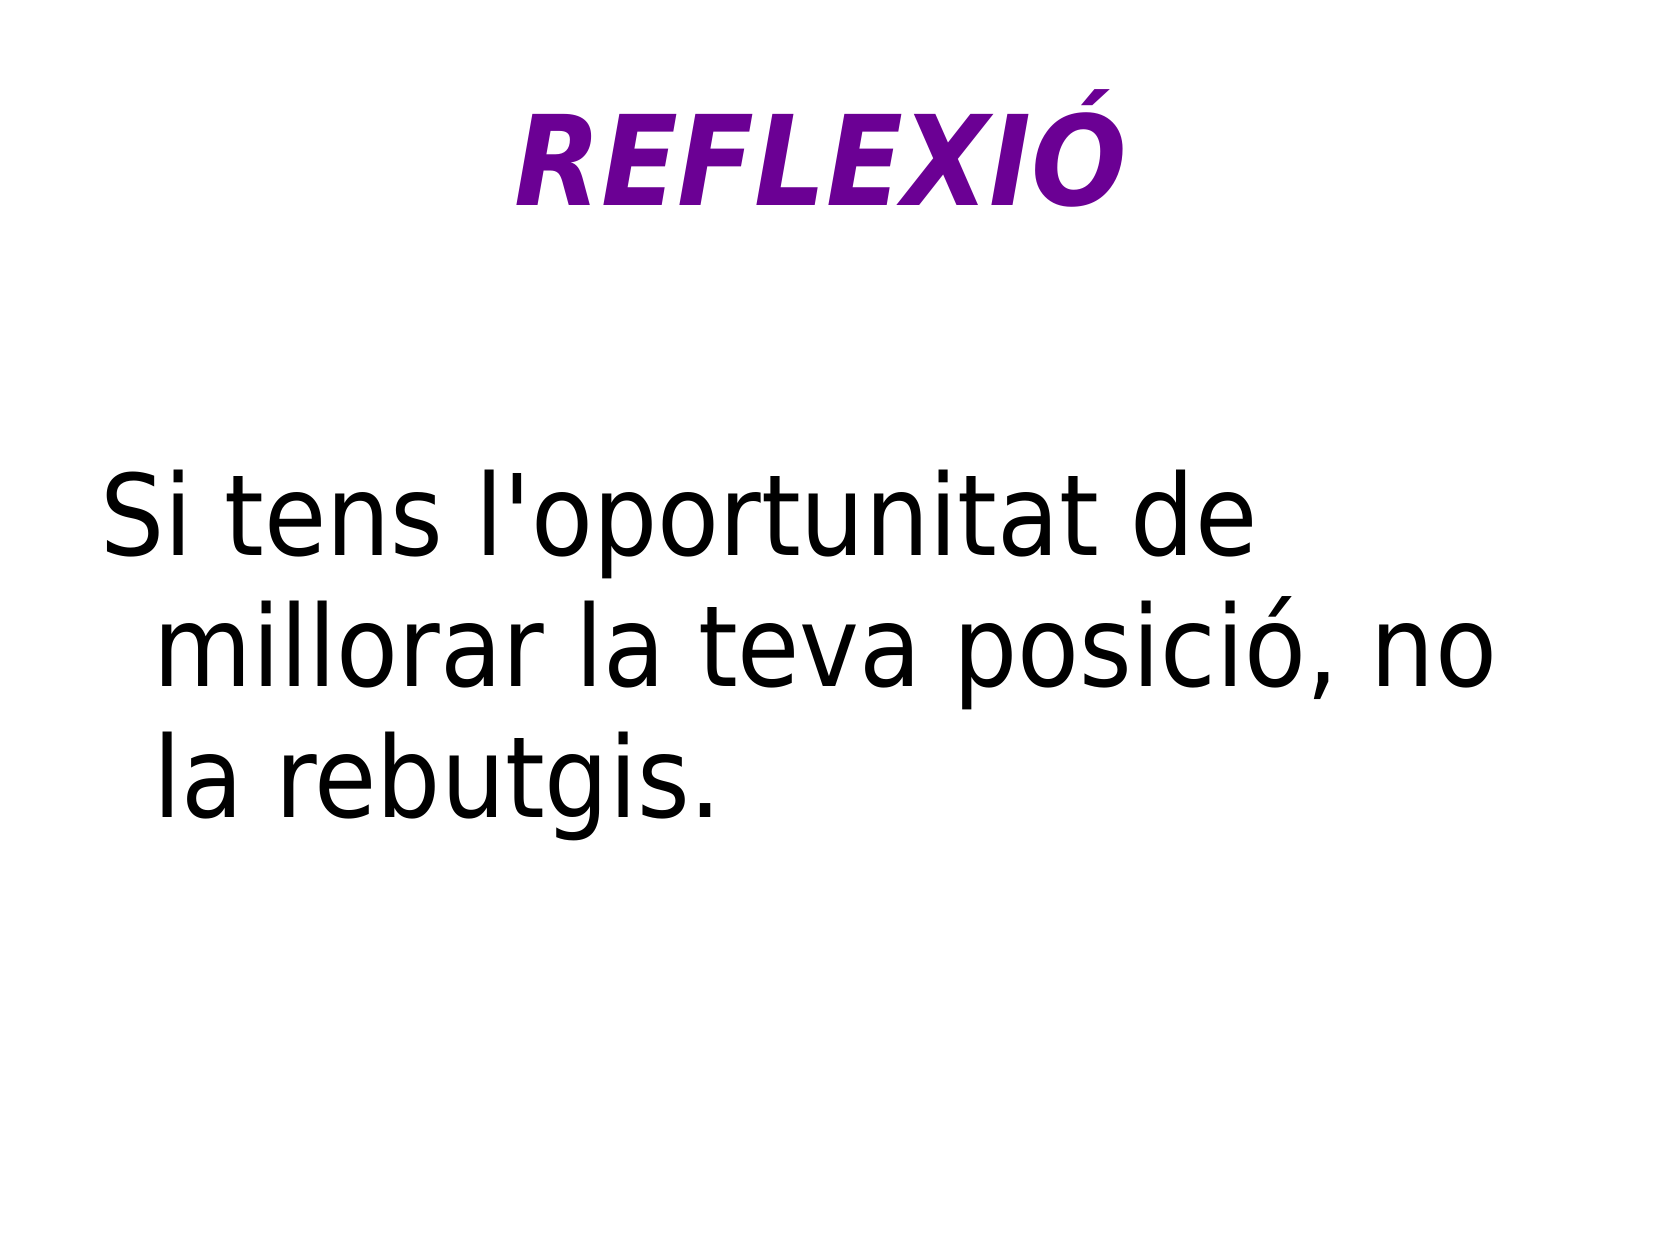

# REFLEXIÓ
Si tens l'oportunitat de millorar la teva posició, no la rebutgis.